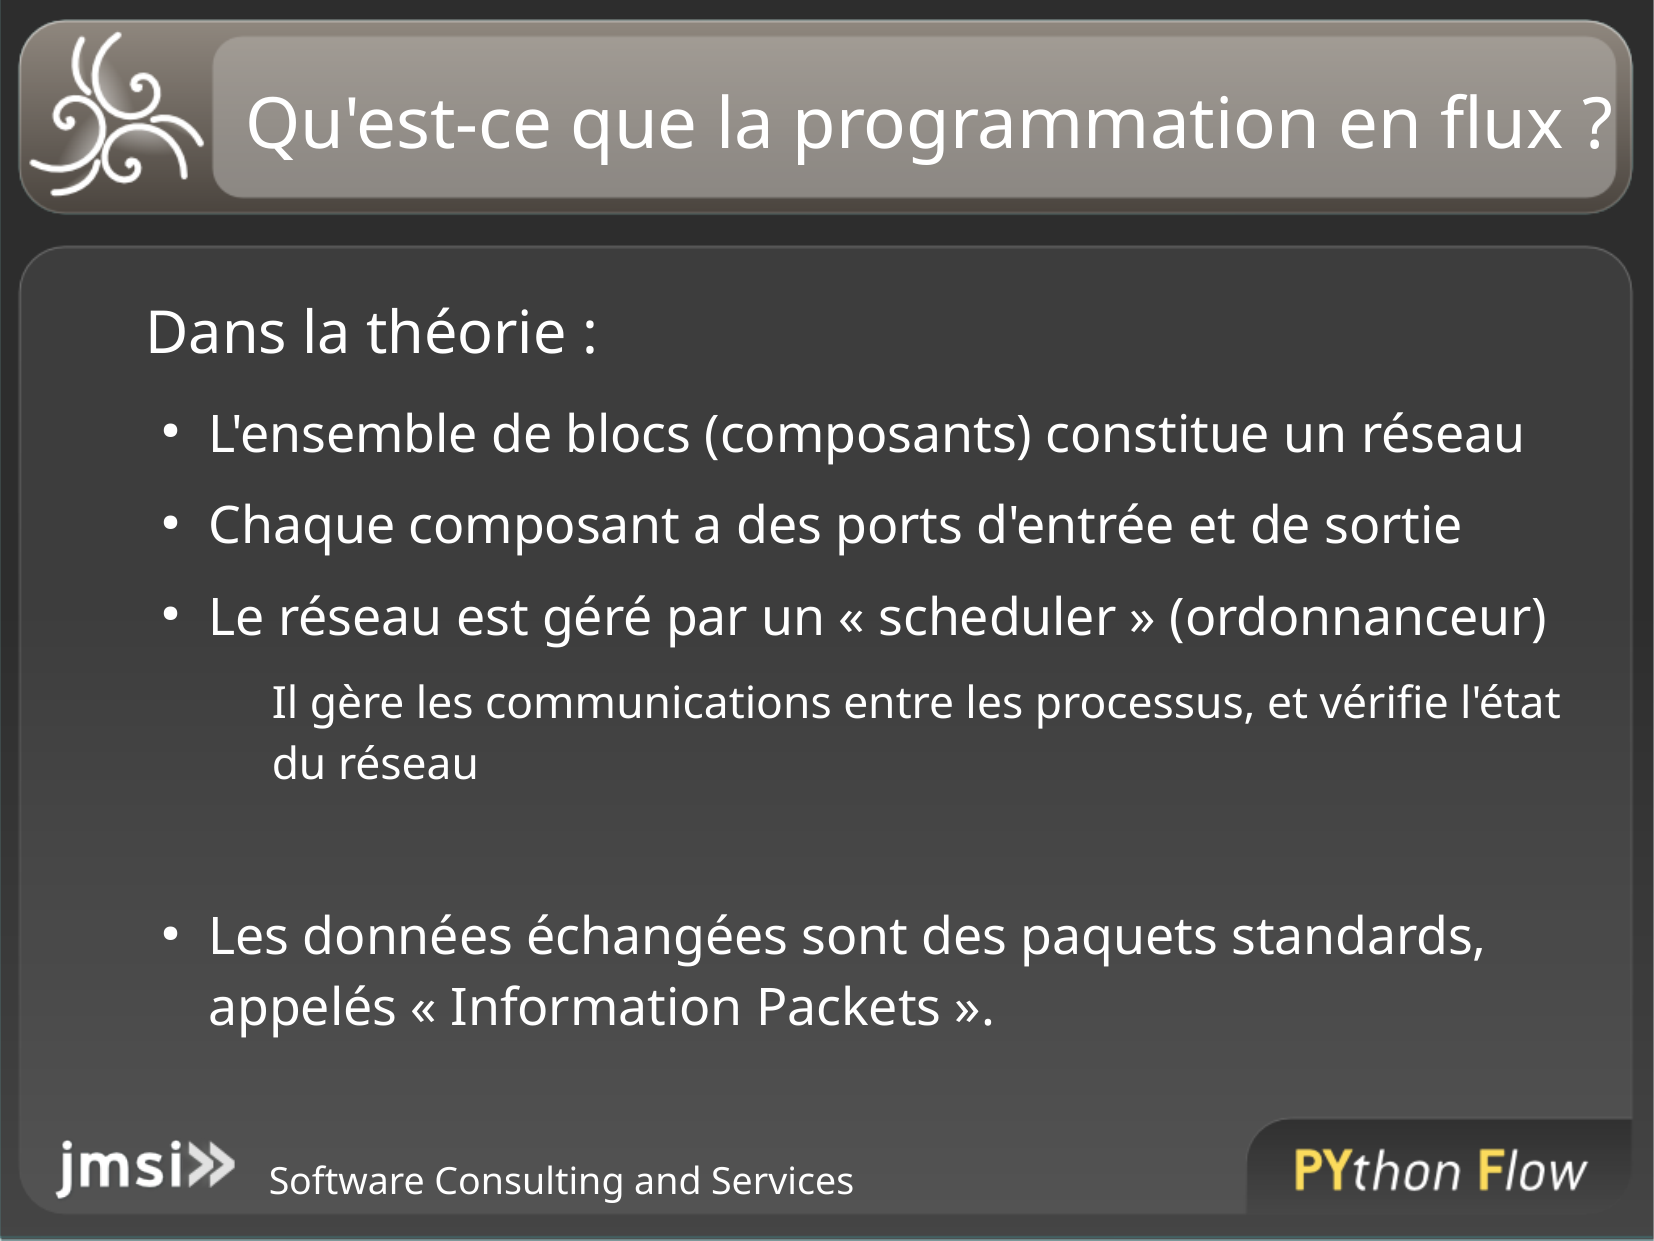

# Qu'est-ce que la programmation en flux ?
Dans la théorie :
L'ensemble de blocs (composants) constitue un réseau
Chaque composant a des ports d'entrée et de sortie
Le réseau est géré par un « scheduler » (ordonnanceur)
Il gère les communications entre les processus, et vérifie l'état du réseau
Les données échangées sont des paquets standards, appelés « Information Packets ».